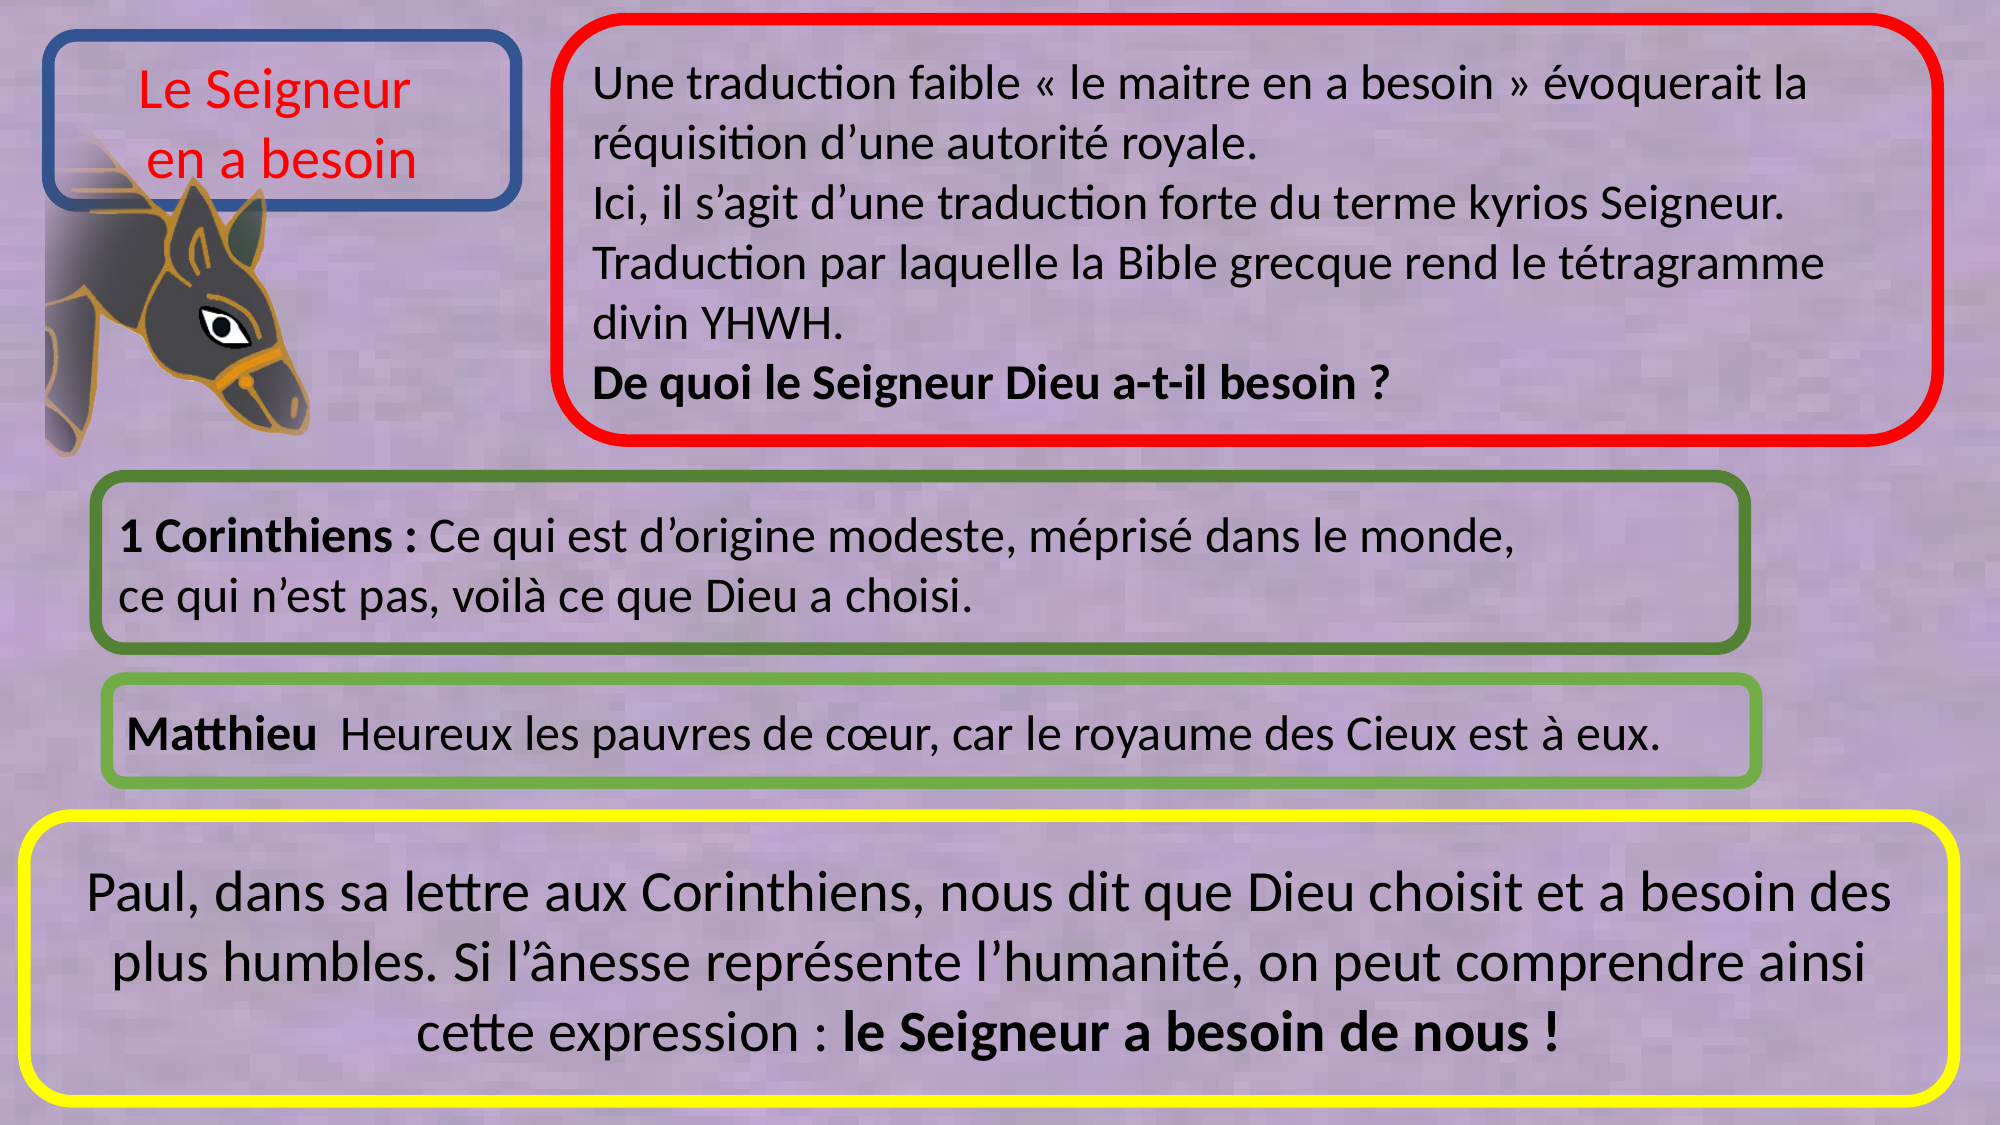

Une traduction faible « le maitre en a besoin » évoquerait la réquisition d’une autorité royale.
Ici, il s’agit d’une traduction forte du terme kyrios Seigneur. Traduction par laquelle la Bible grecque rend le tétragramme divin YHWH.
De quoi le Seigneur Dieu a-t-il besoin ?
Le Seigneur
en a besoin
1 Corinthiens : Ce qui est d’origine modeste, méprisé dans le monde,
ce qui n’est pas, voilà ce que Dieu a choisi.
Matthieu  Heureux les pauvres de cœur, car le royaume des Cieux est à eux.
Paul, dans sa lettre aux Corinthiens, nous dit que Dieu choisit et a besoin des plus humbles. Si l’ânesse représente l’humanité, on peut comprendre ainsi cette expression : le Seigneur a besoin de nous !